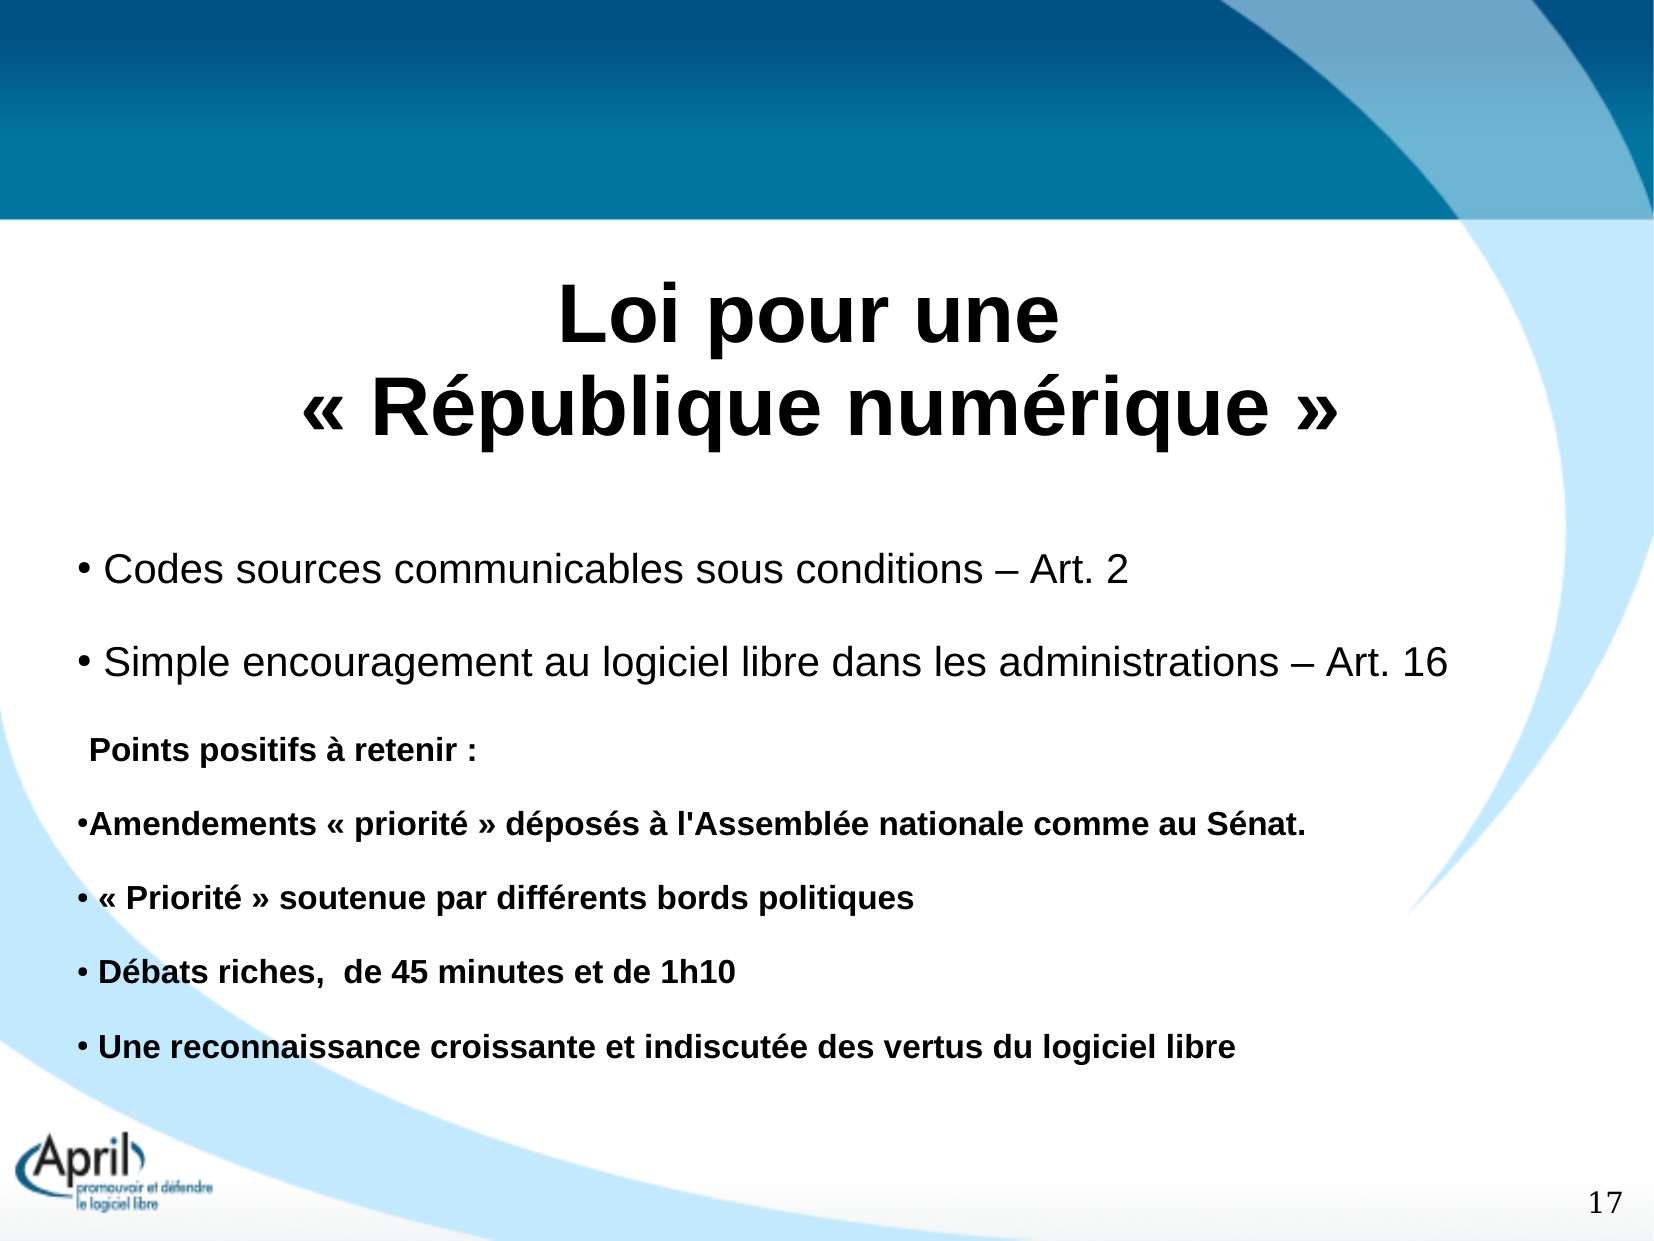

# Loi pour une « République numérique »
 Codes sources communicables sous conditions – Art. 2
 Simple encouragement au logiciel libre dans les administrations – Art. 16
Points positifs à retenir :
Amendements « priorité » déposés à l'Assemblée nationale comme au Sénat.
 « Priorité » soutenue par différents bords politiques
 Débats riches, de 45 minutes et de 1h10
 Une reconnaissance croissante et indiscutée des vertus du logiciel libre
17